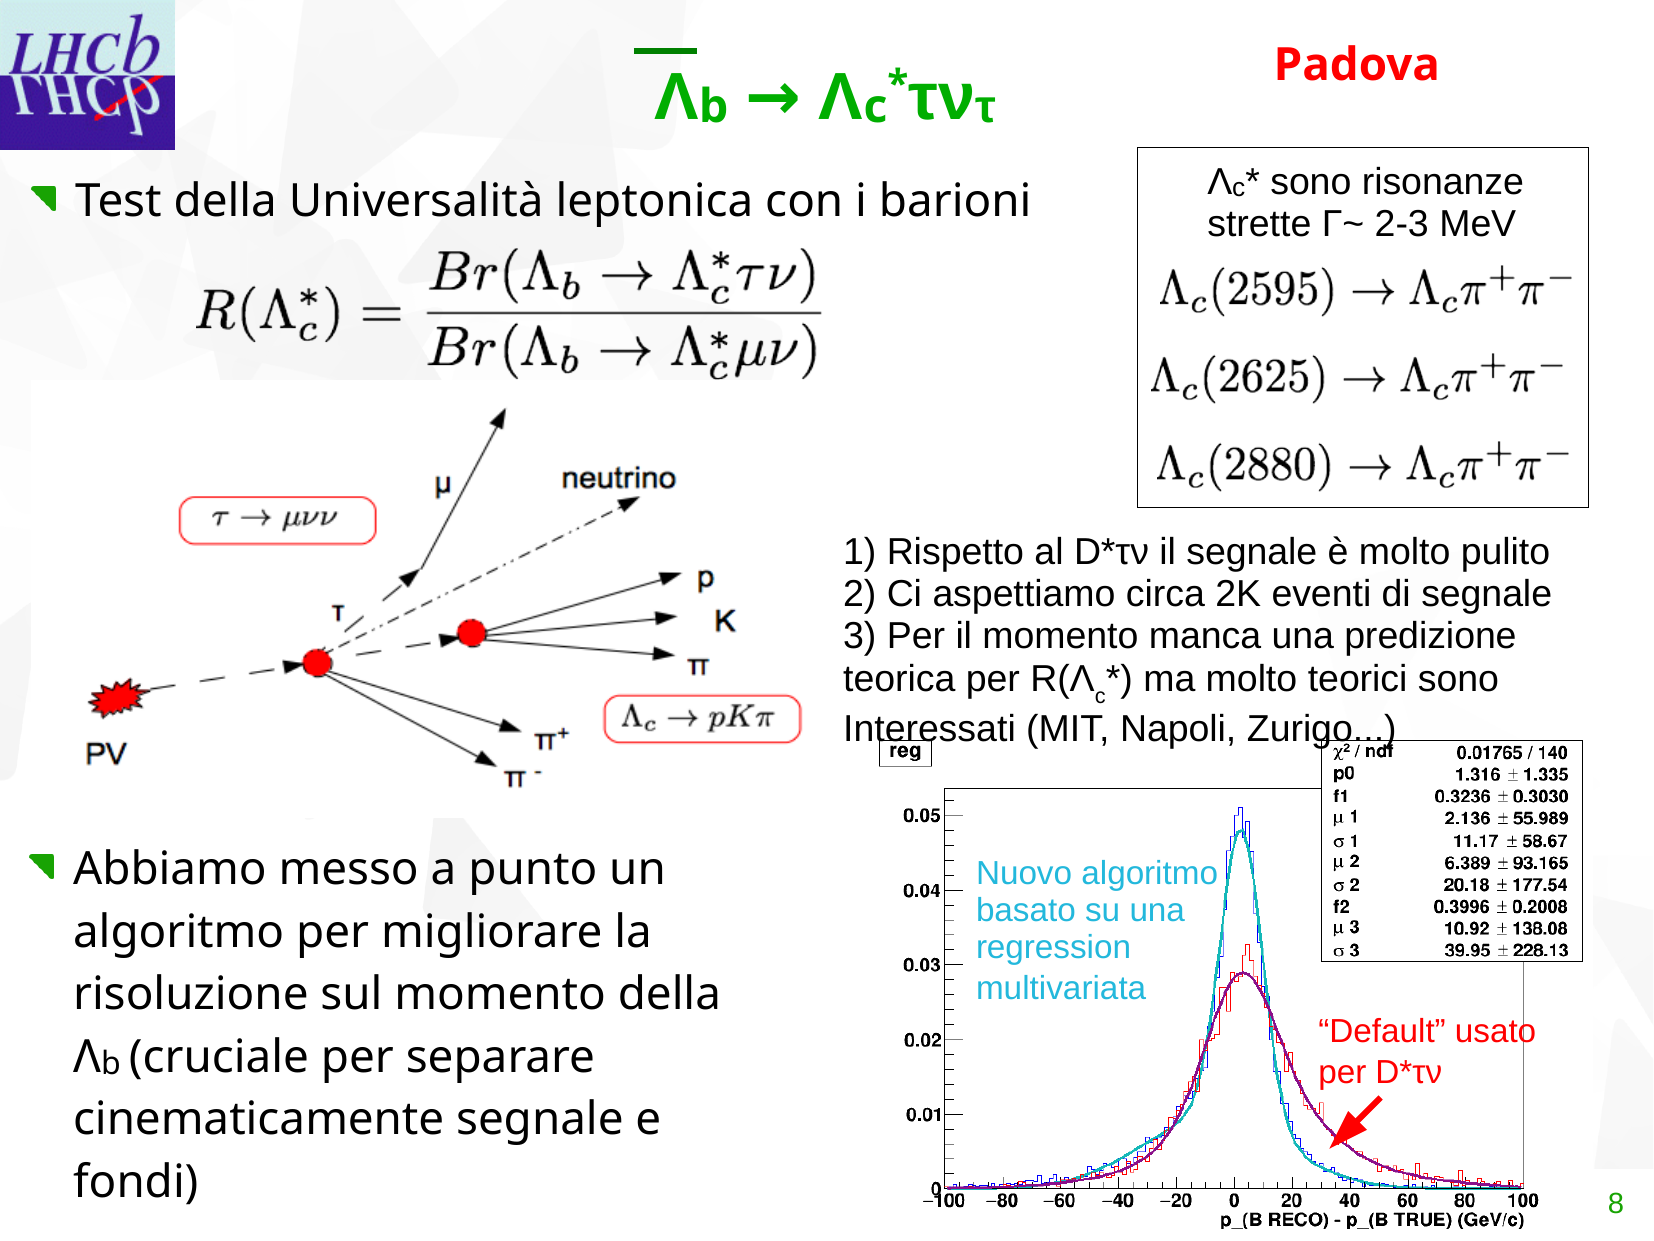

Padova
# Λb → Λc*τντ
Λc* sono risonanze
strette Г~ 2-3 MeV
Test della Universalità leptonica con i barioni
1) Rispetto al D*τν il segnale è molto pulito
2) Ci aspettiamo circa 2K eventi di segnale
3) Per il momento manca una predizione
teorica per R(Λc*) ma molto teorici sono
Interessati (MIT, Napoli, Zurigo...)
Abbiamo messo a punto un algoritmo per migliorare la risoluzione sul momento della Λb (cruciale per separare cinematicamente segnale e fondi)
Nuovo algoritmo
basato su una
regression
multivariata
“Default” usato
per D*τν
8